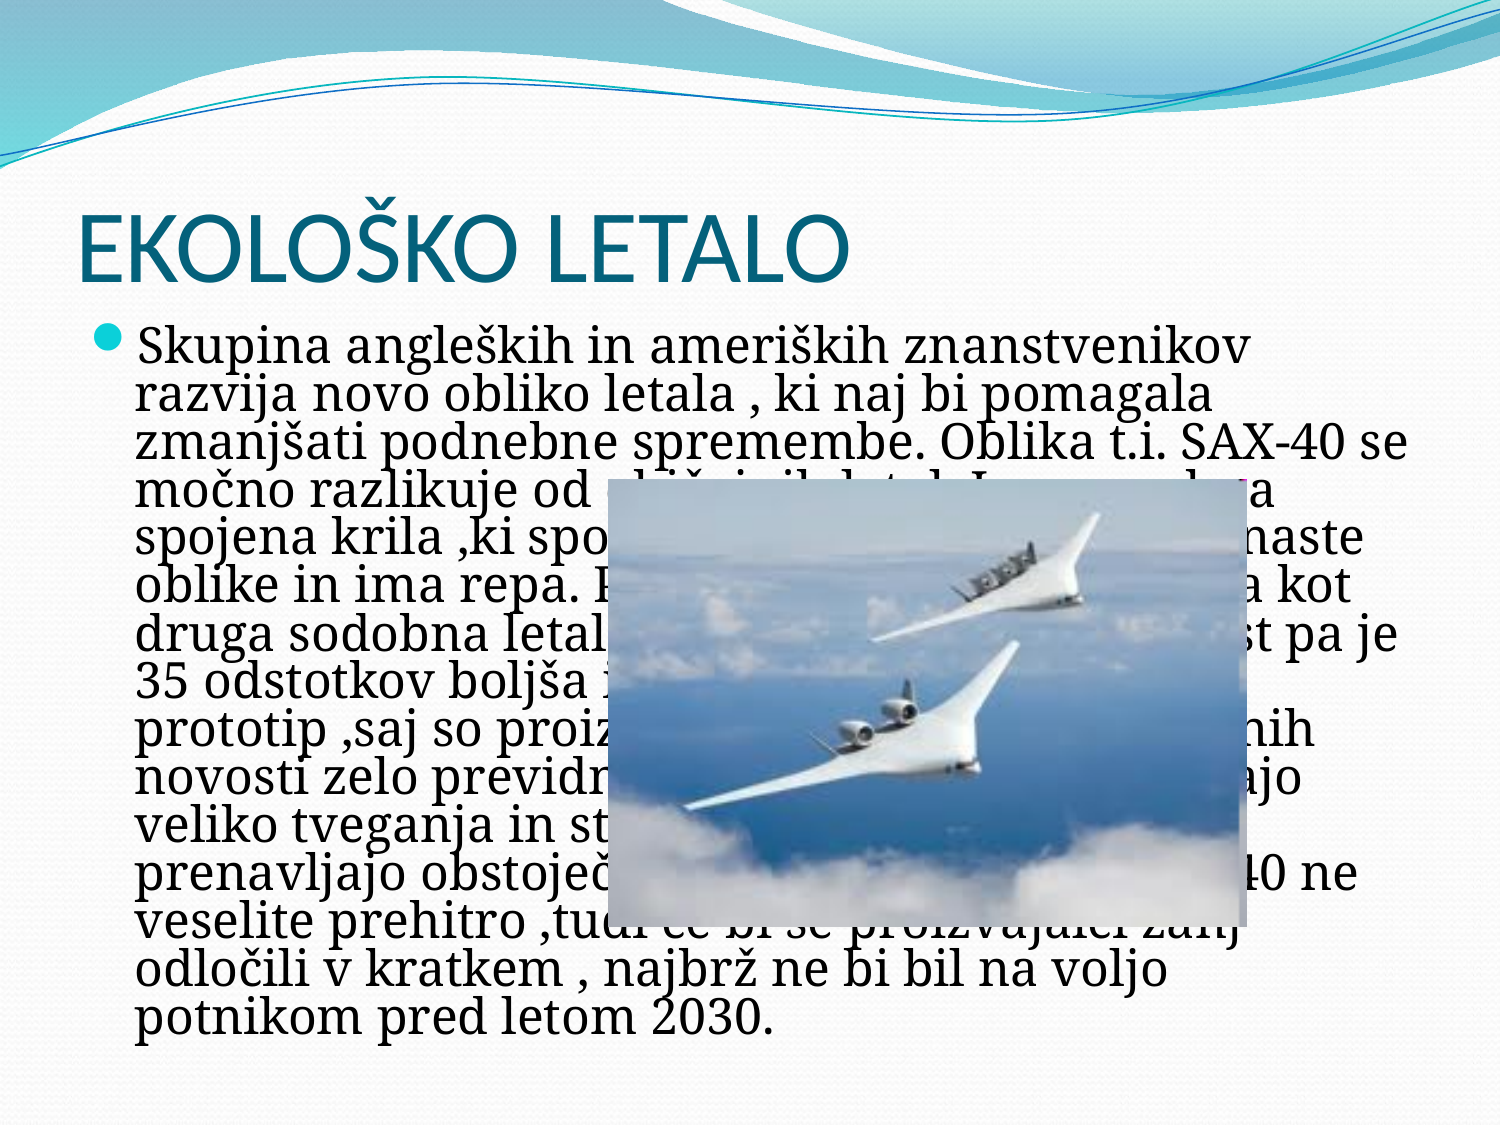

# EKOLOŠKO LETALO
Skupina angleških in ameriških znanstvenikov razvija novo obliko letala , ki naj bi pomagala zmanjšati podnebne spremembe. Oblika t.i. SAX-40 se močno razlikuje od običajnih letal. Ima posebna spojena krila ,ki spominjajo na netopirja ,je klinaste oblike in ima repa. Povzroča veliko manj hrupa kot druga sodobna letala,njegova največja prednost pa je 35 odstotkov boljša izraba goriva. Letalo je še prototip ,saj so proizvajalci pri uvajanju tovrstnih novosti zelo previdni; ti s seboj namreč prinašajo veliko tveganja in stroškov .Za zdaj zato raje prenavljajo obstoječe modele. Sicer pa se SAX-40 ne veselite prehitro ,tudi če bi se proizvajalci zanj odločili v kratkem , najbrž ne bi bil na voljo potnikom pred letom 2030.